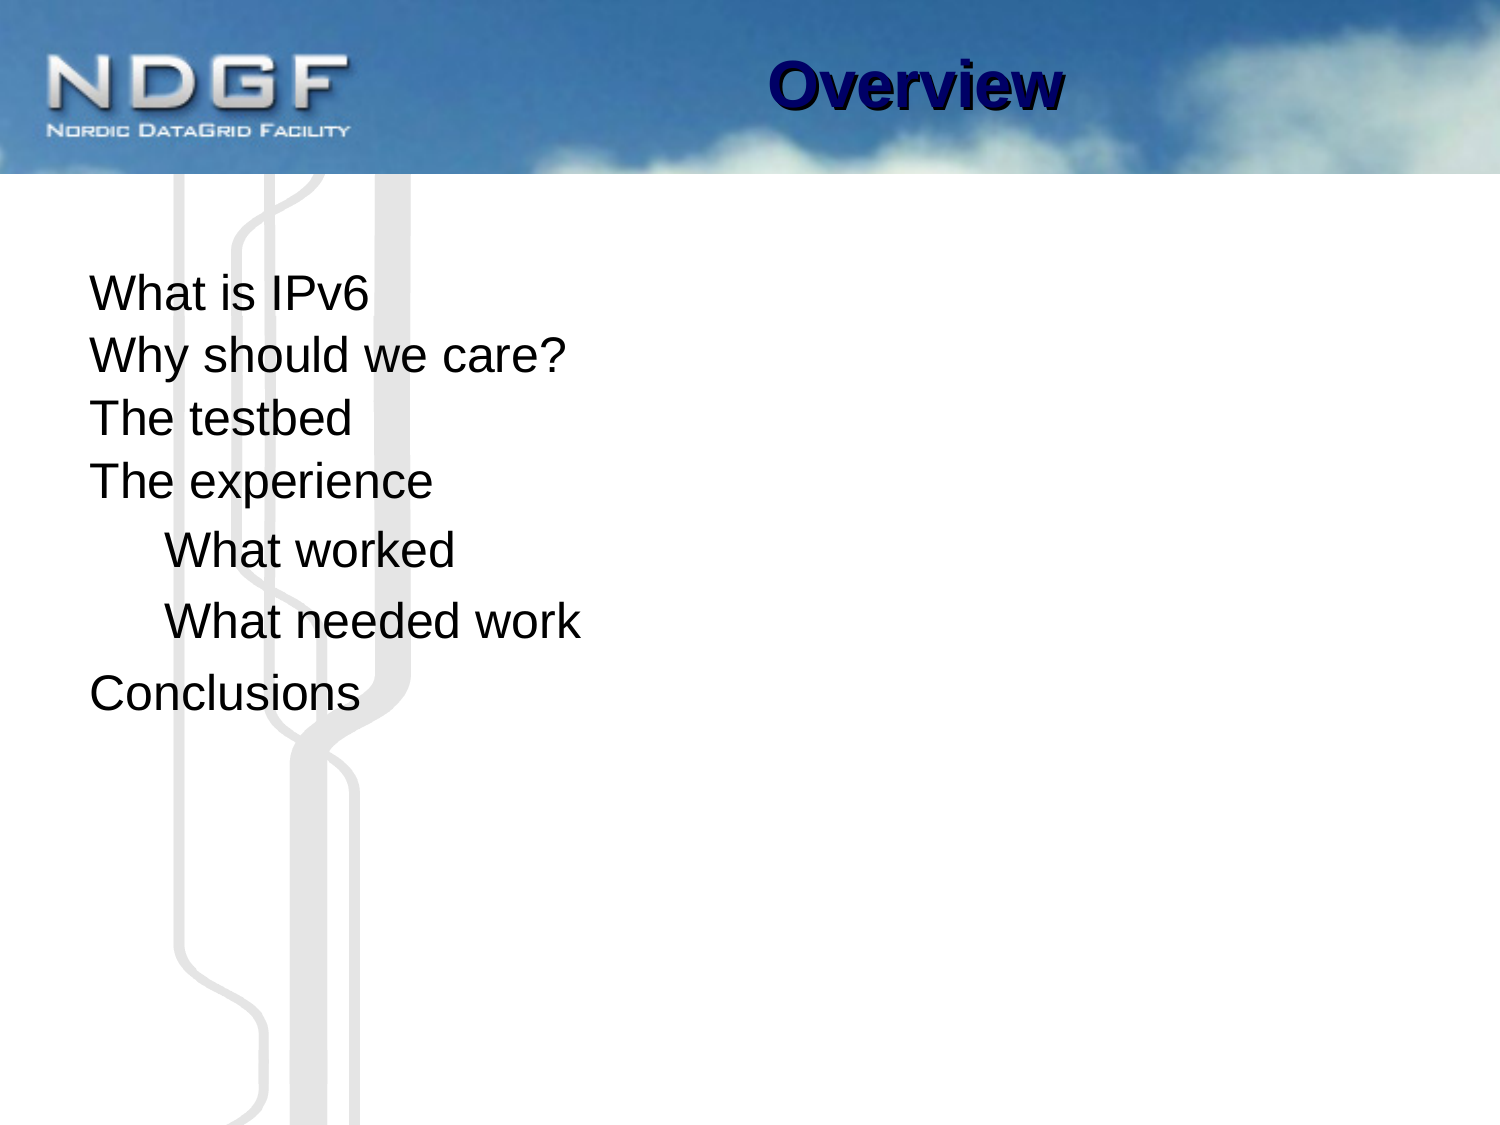

# Overview
What is IPv6
Why should we care?
The testbed
The experience
What worked
What needed work
Conclusions